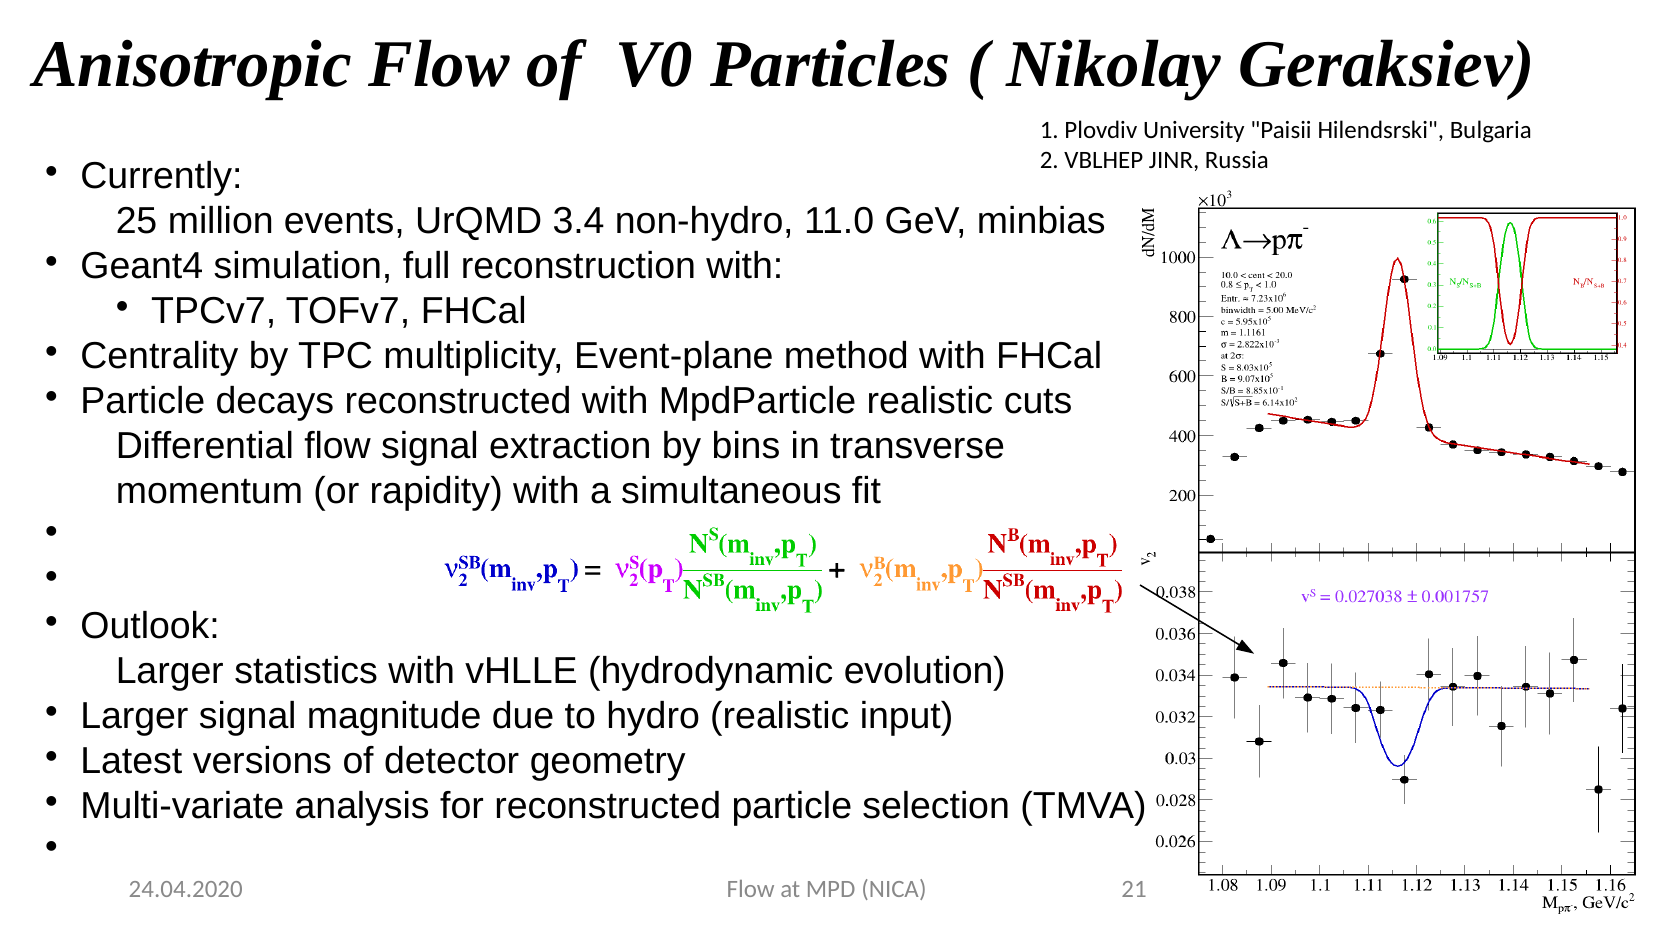

Anisotropic Flow of V0 Particles ( Nikolay Geraksiev)
1. Plovdiv University "Paisii Hilendsrski", Bulgaria
2. VBLHEP JINR, Russia
Currently:
25 million events, UrQMD 3.4 non-hydro, 11.0 GeV, minbias
Geant4 simulation, full reconstruction with:
TPCv7, TOFv7, FHCal
Centrality by TPC multiplicity, Event-plane method with FHCal
Particle decays reconstructed with MpdParticle realistic cuts
Differential flow signal extraction by bins in transverse momentum (or rapidity) with a simultaneous fit
Outlook:
Larger statistics with vHLLE (hydrodynamic evolution)
Larger signal magnitude due to hydro (realistic input)
Latest versions of detector geometry
Multi-variate analysis for reconstructed particle selection (TMVA)
24.04.2020
Flow at MPD (NICA)